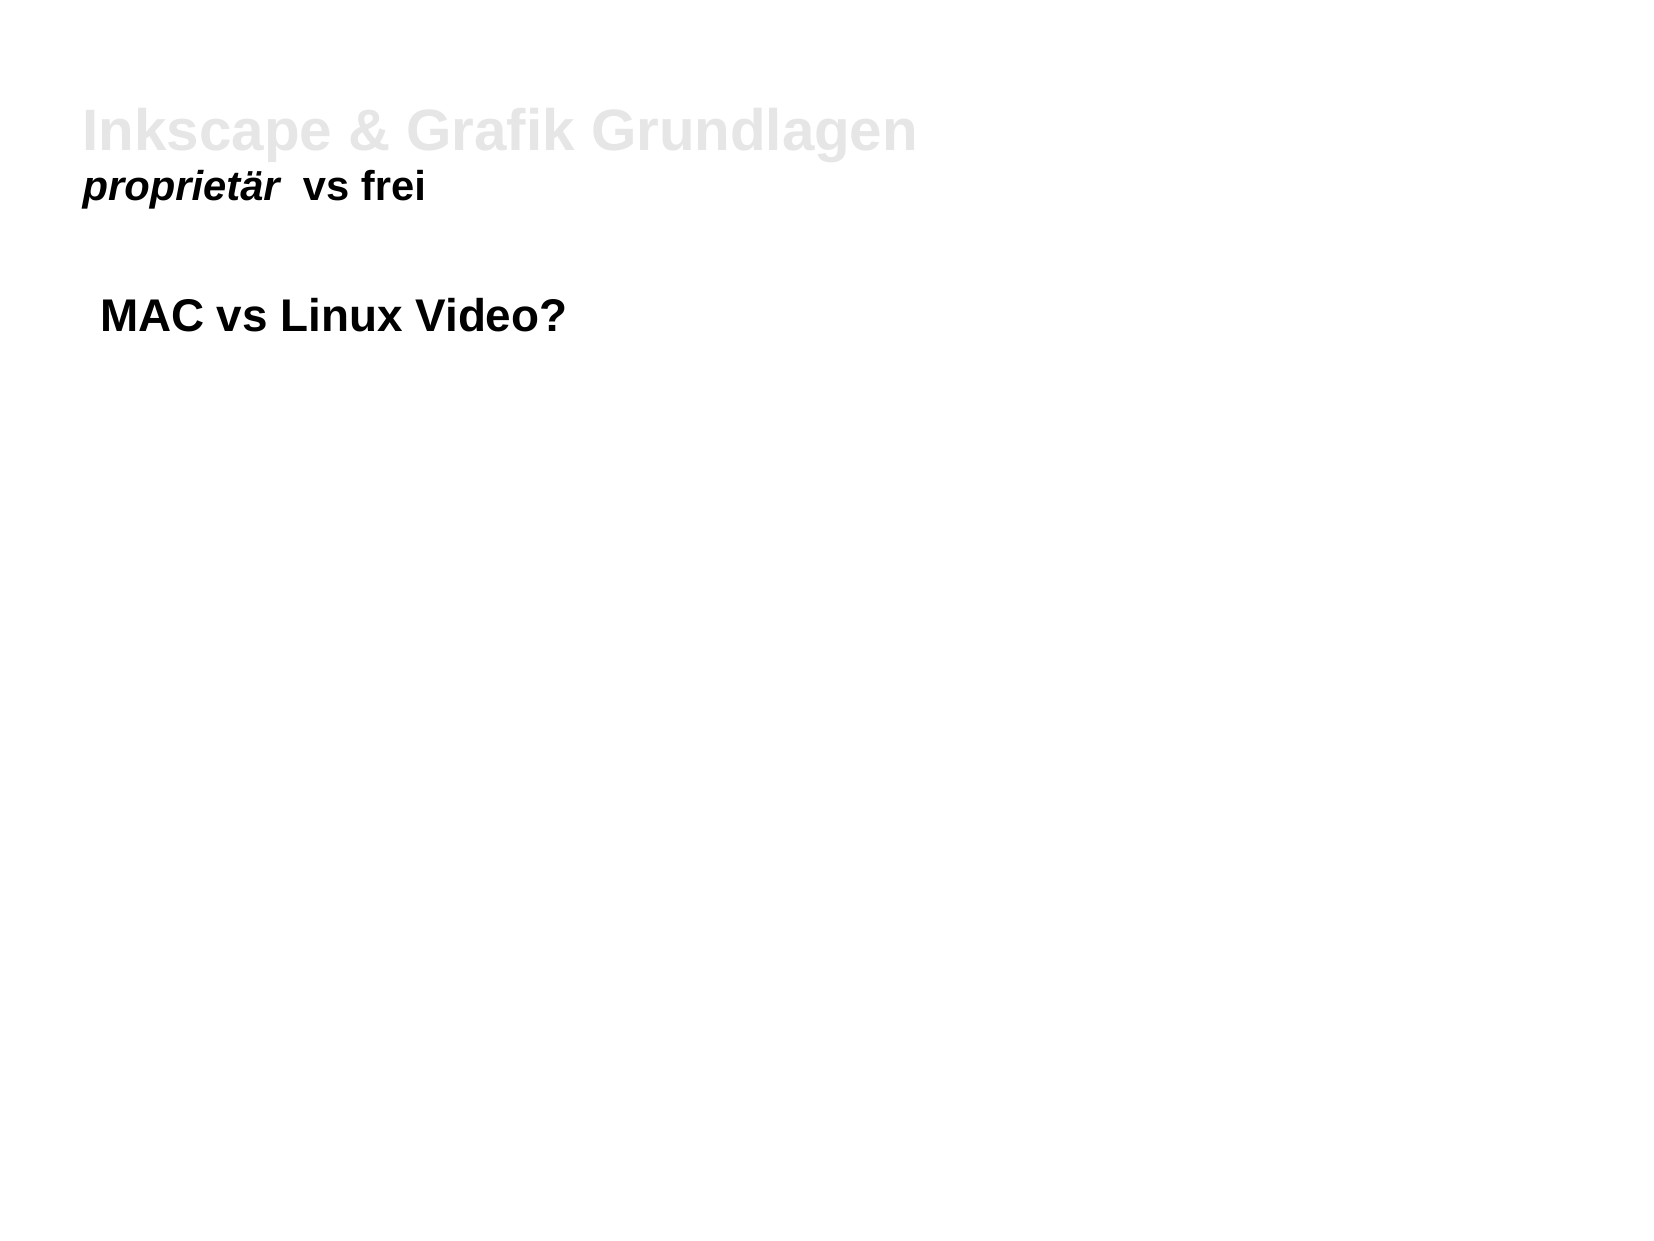

# Inkscape & Grafik Grundlagen proprietär vs frei
MAC vs Linux Video?